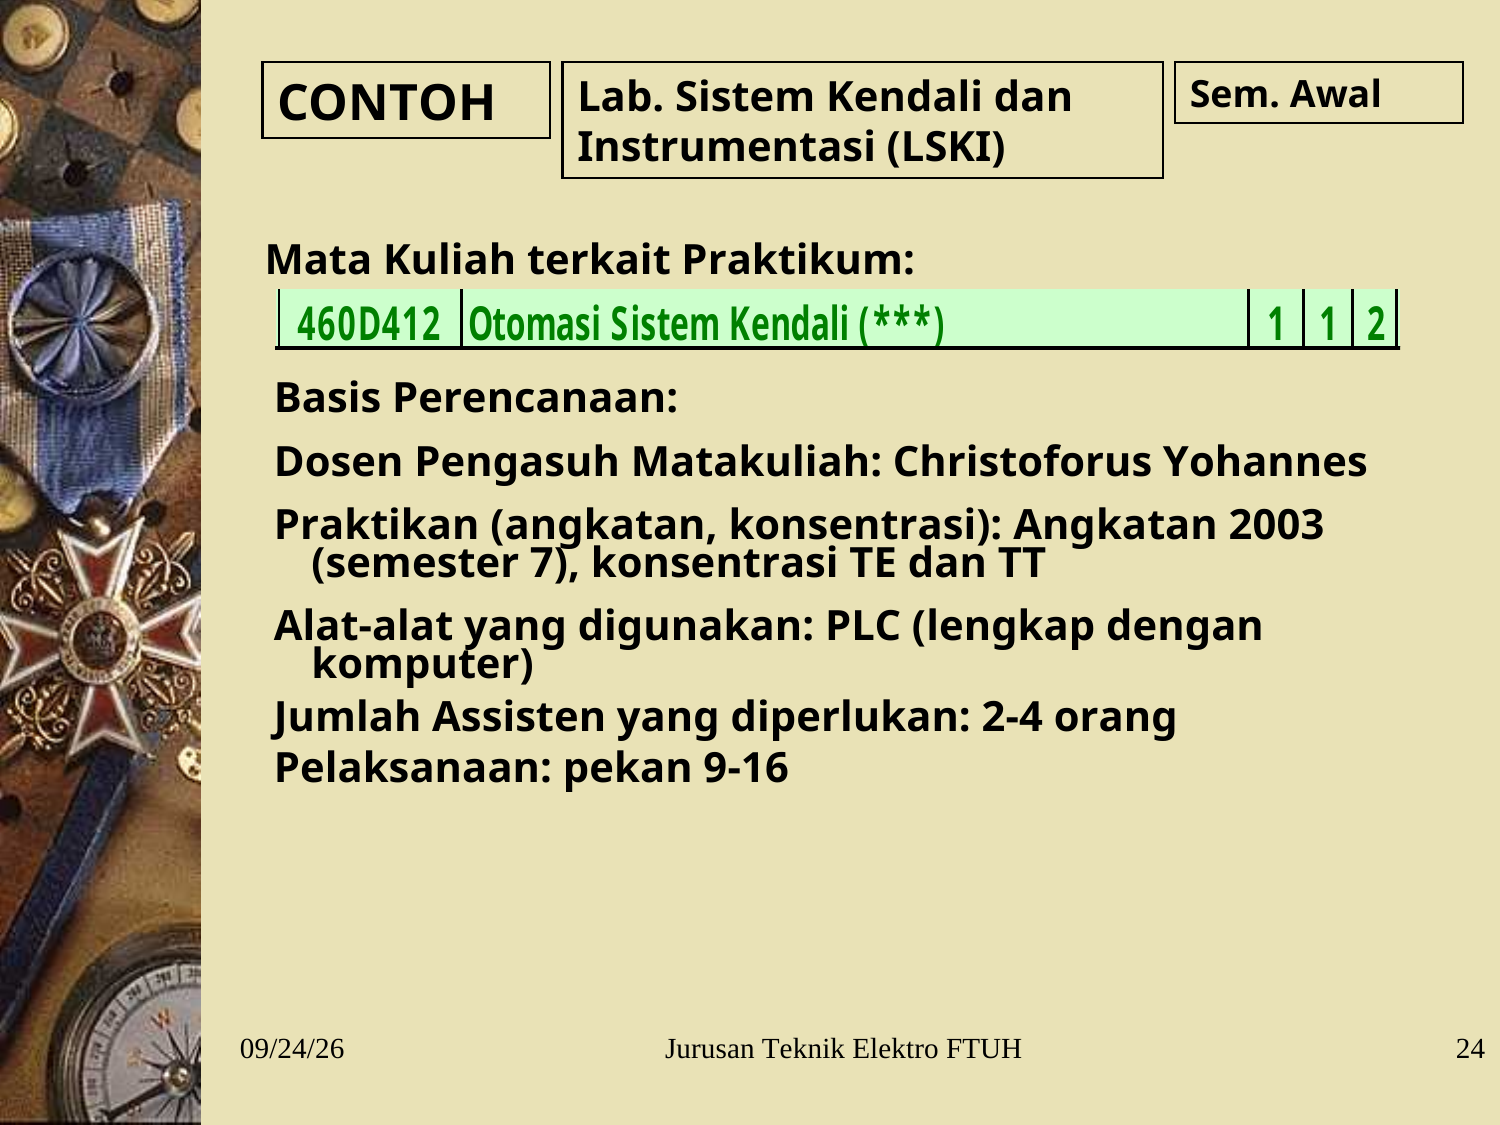

CONTOH
Lab. Sistem Kendali dan Instrumentasi (LSKI)
Sem. Awal
Mata Kuliah terkait Praktikum:
Basis Perencanaan:
Dosen Pengasuh Matakuliah: Christoforus Yohannes
Praktikan (angkatan, konsentrasi): Angkatan 2003 (semester 7), konsentrasi TE dan TT
Alat-alat yang digunakan: PLC (lengkap dengan komputer)
Jumlah Assisten yang diperlukan: 2-4 orang
Pelaksanaan: pekan 9-16
Jurusan Teknik Elektro FTUH
24